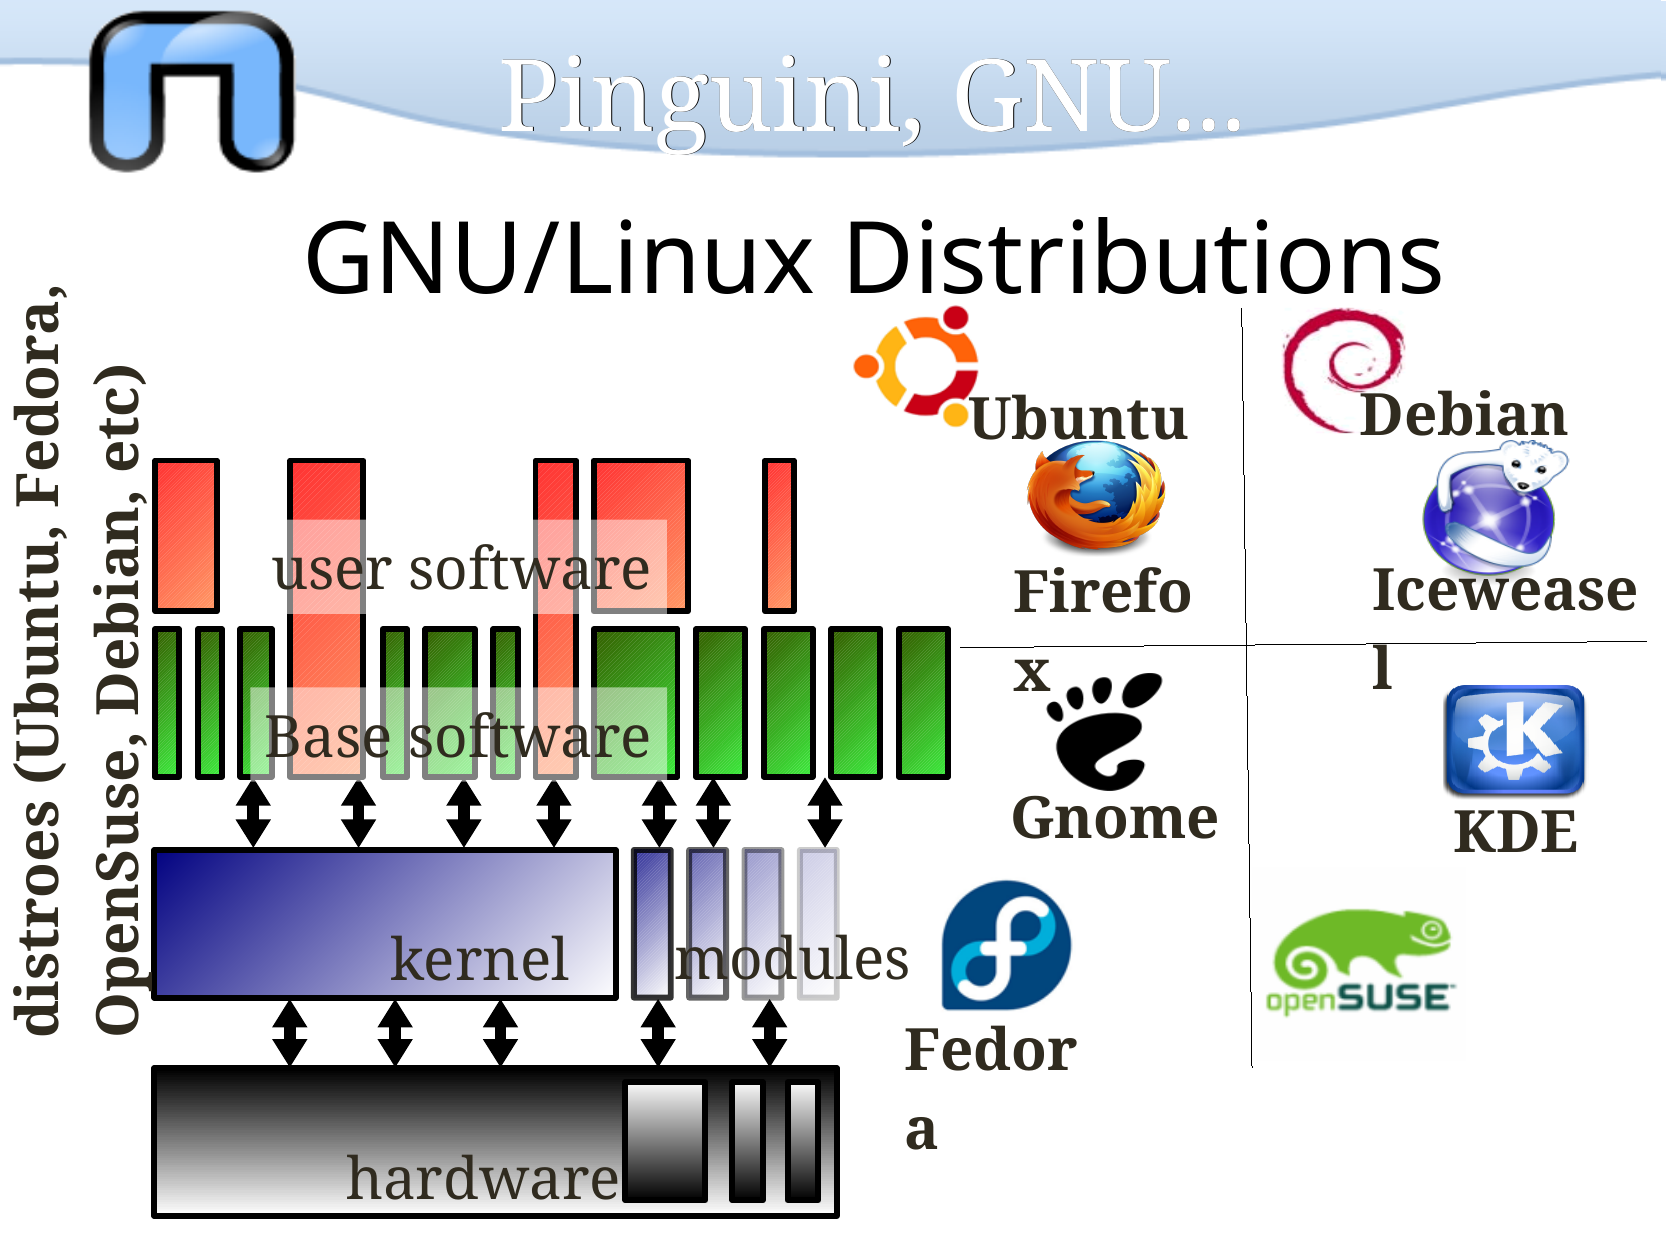

Pinguini, GNU...
# GNU/Linux Distributions
user software
distroes (Ubuntu, Fedora,
OpenSuse, Debian, etc)
Base software
modules
kernel
hardware
Ubuntu
Debian
Firefox
Iceweasel
Gnome
KDE
Fedora